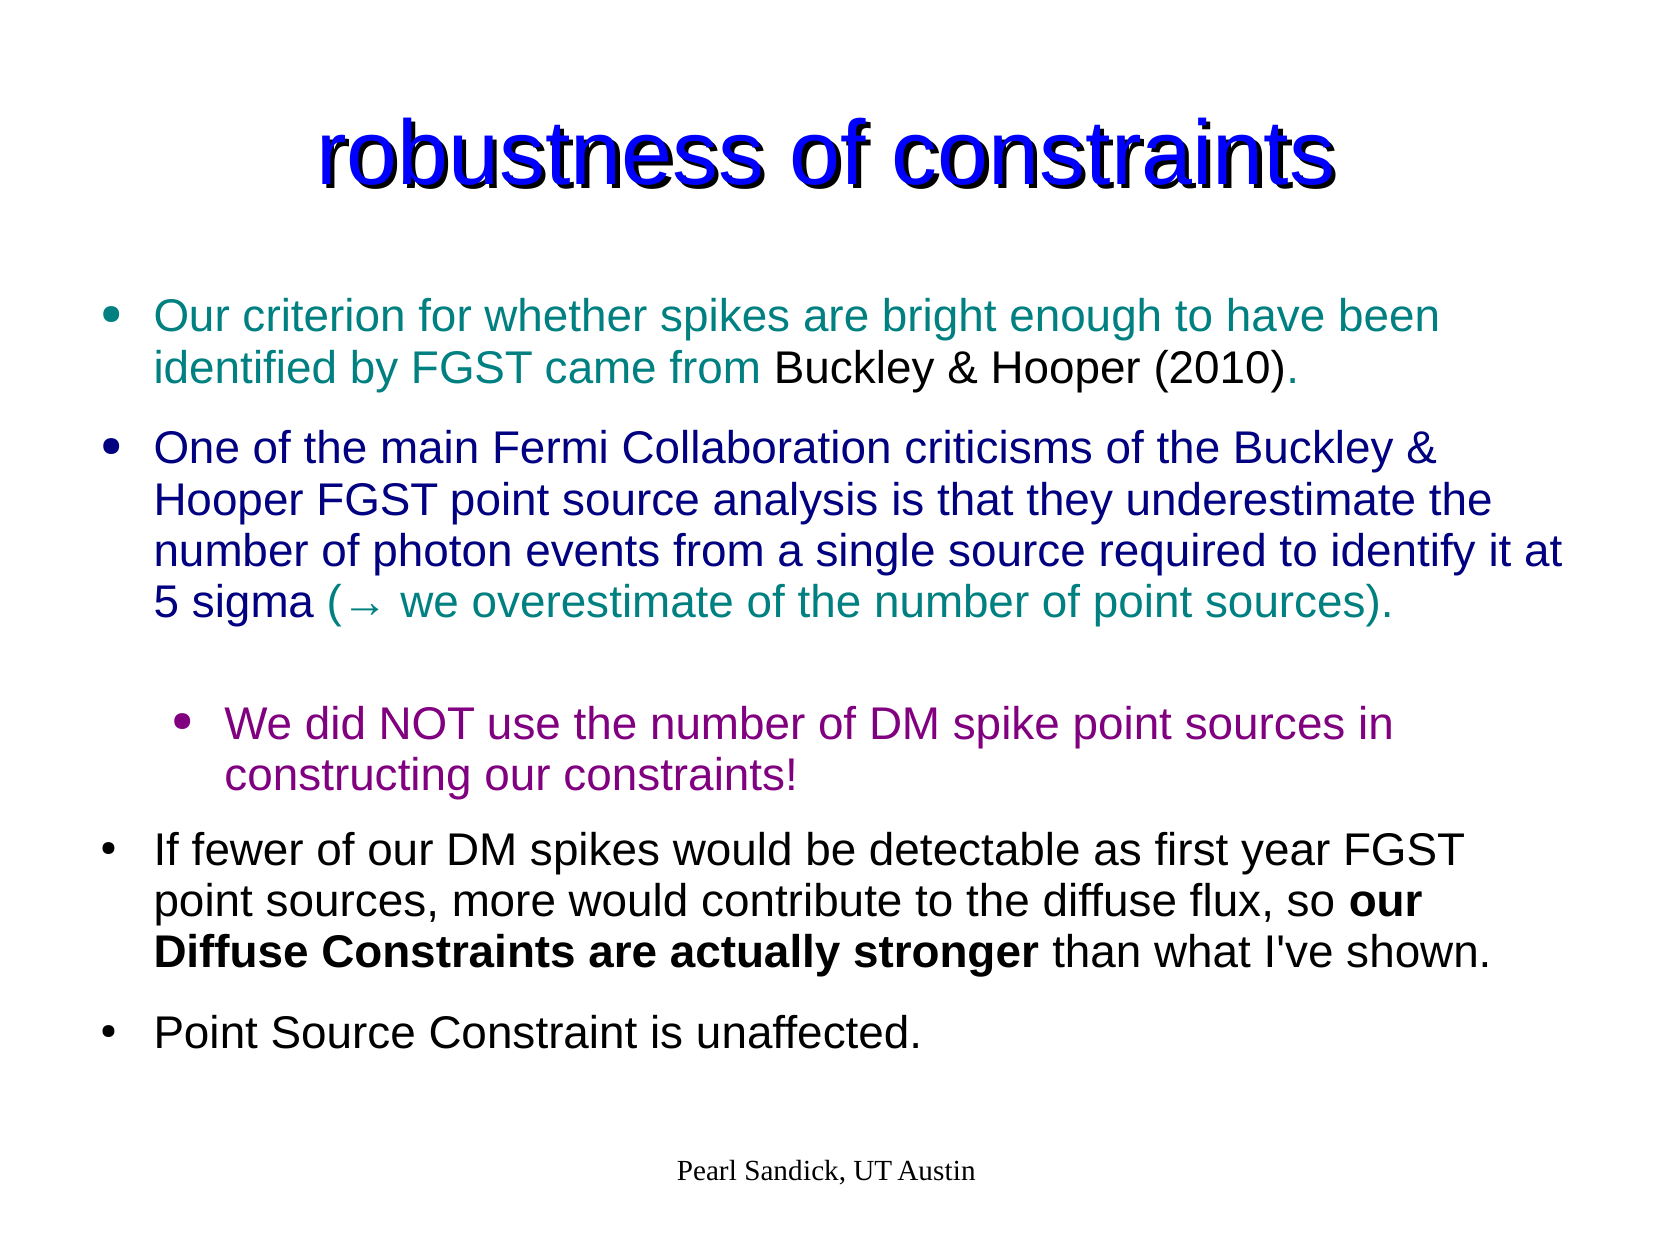

# robustness of constraints
Our criterion for whether spikes are bright enough to have been identified by FGST came from Buckley & Hooper (2010).
One of the main Fermi Collaboration criticisms of the Buckley & Hooper FGST point source analysis is that they underestimate the number of photon events from a single source required to identify it at 5 sigma (→ we overestimate of the number of point sources).
We did NOT use the number of DM spike point sources in constructing our constraints!
If fewer of our DM spikes would be detectable as first year FGST point sources, more would contribute to the diffuse flux, so our Diffuse Constraints are actually stronger than what I've shown.
Point Source Constraint is unaffected.
Pearl Sandick, UT Austin